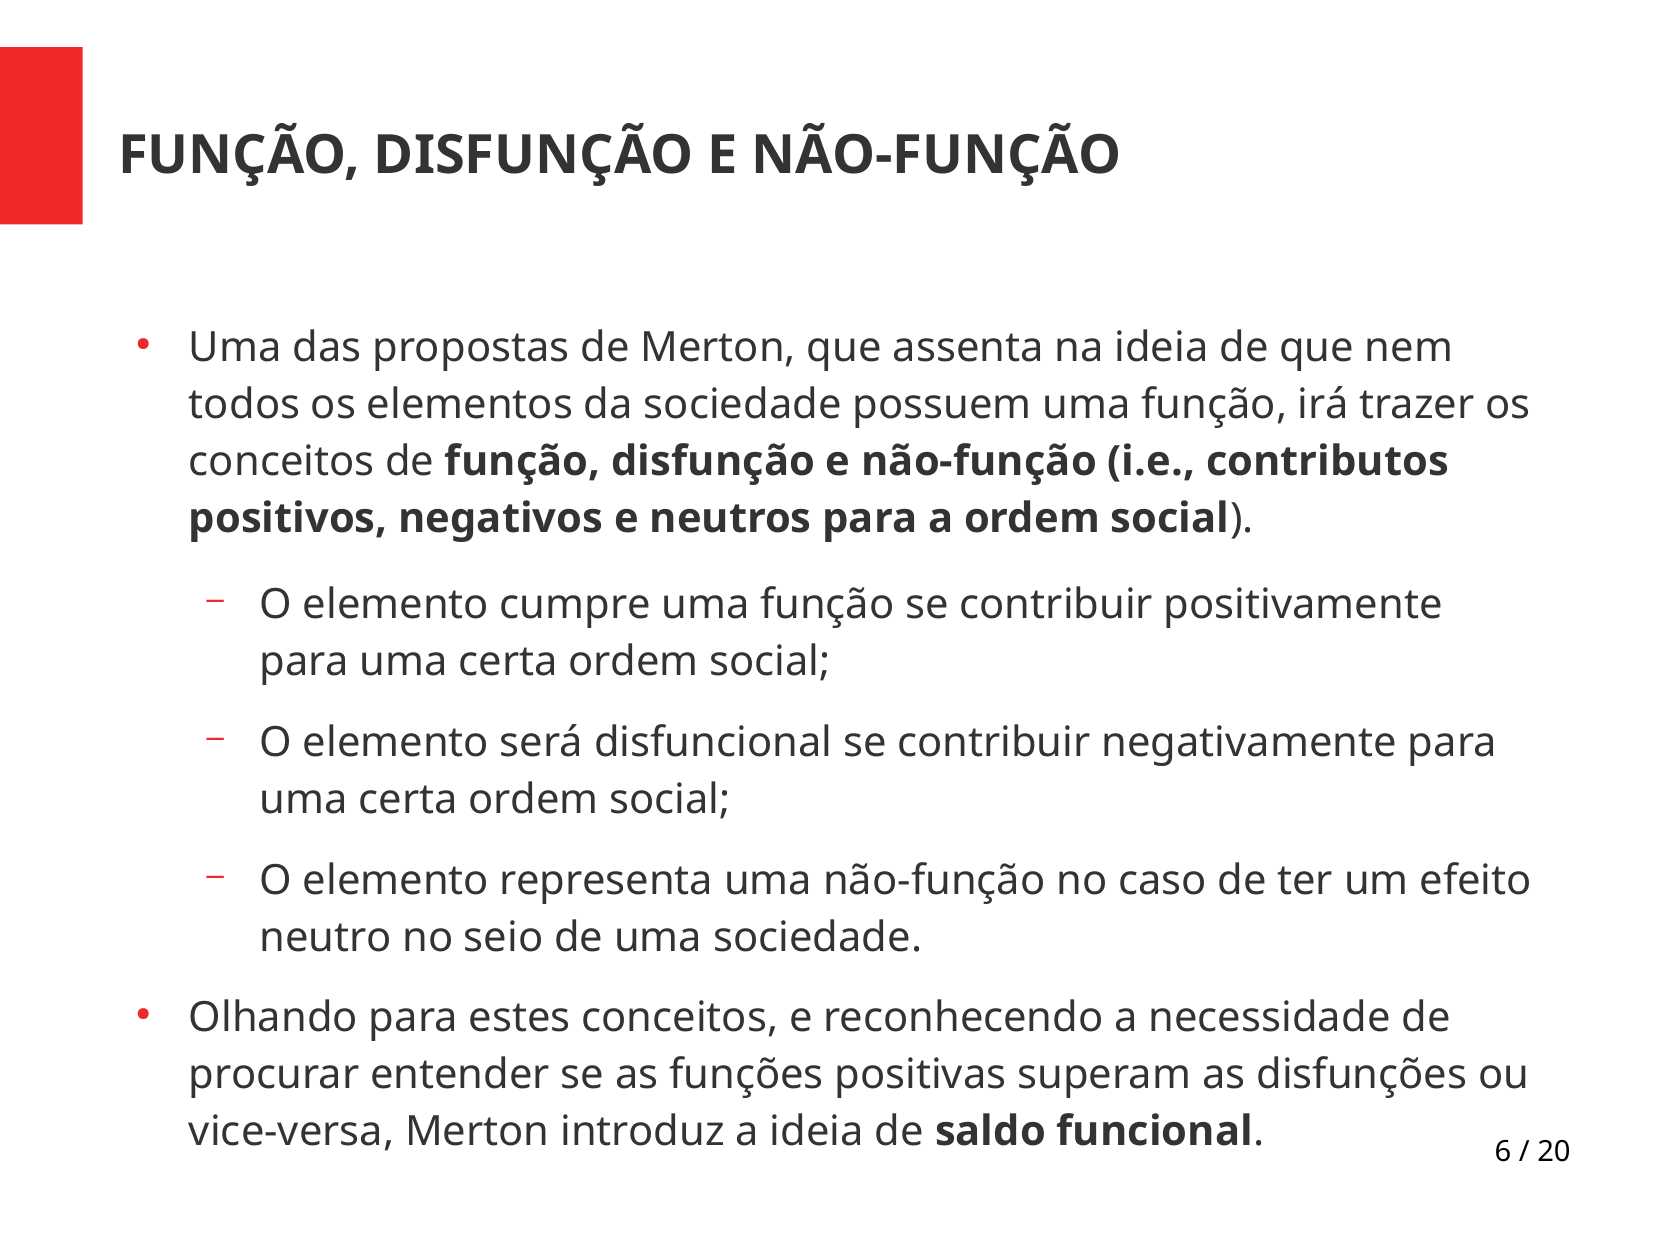

# FUNÇÃO, DISFUNÇÃO E NÃO-FUNÇÃO
Uma das propostas de Merton, que assenta na ideia de que nem todos os elementos da sociedade possuem uma função, irá trazer os conceitos de função, disfunção e não-função (i.e., contributos positivos, negativos e neutros para a ordem social).
O elemento cumpre uma função se contribuir positivamente para uma certa ordem social;
O elemento será disfuncional se contribuir negativamente para uma certa ordem social;
O elemento representa uma não-função no caso de ter um efeito neutro no seio de uma sociedade.
Olhando para estes conceitos, e reconhecendo a necessidade de procurar entender se as funções positivas superam as disfunções ou vice-versa, Merton introduz a ideia de saldo funcional.
6